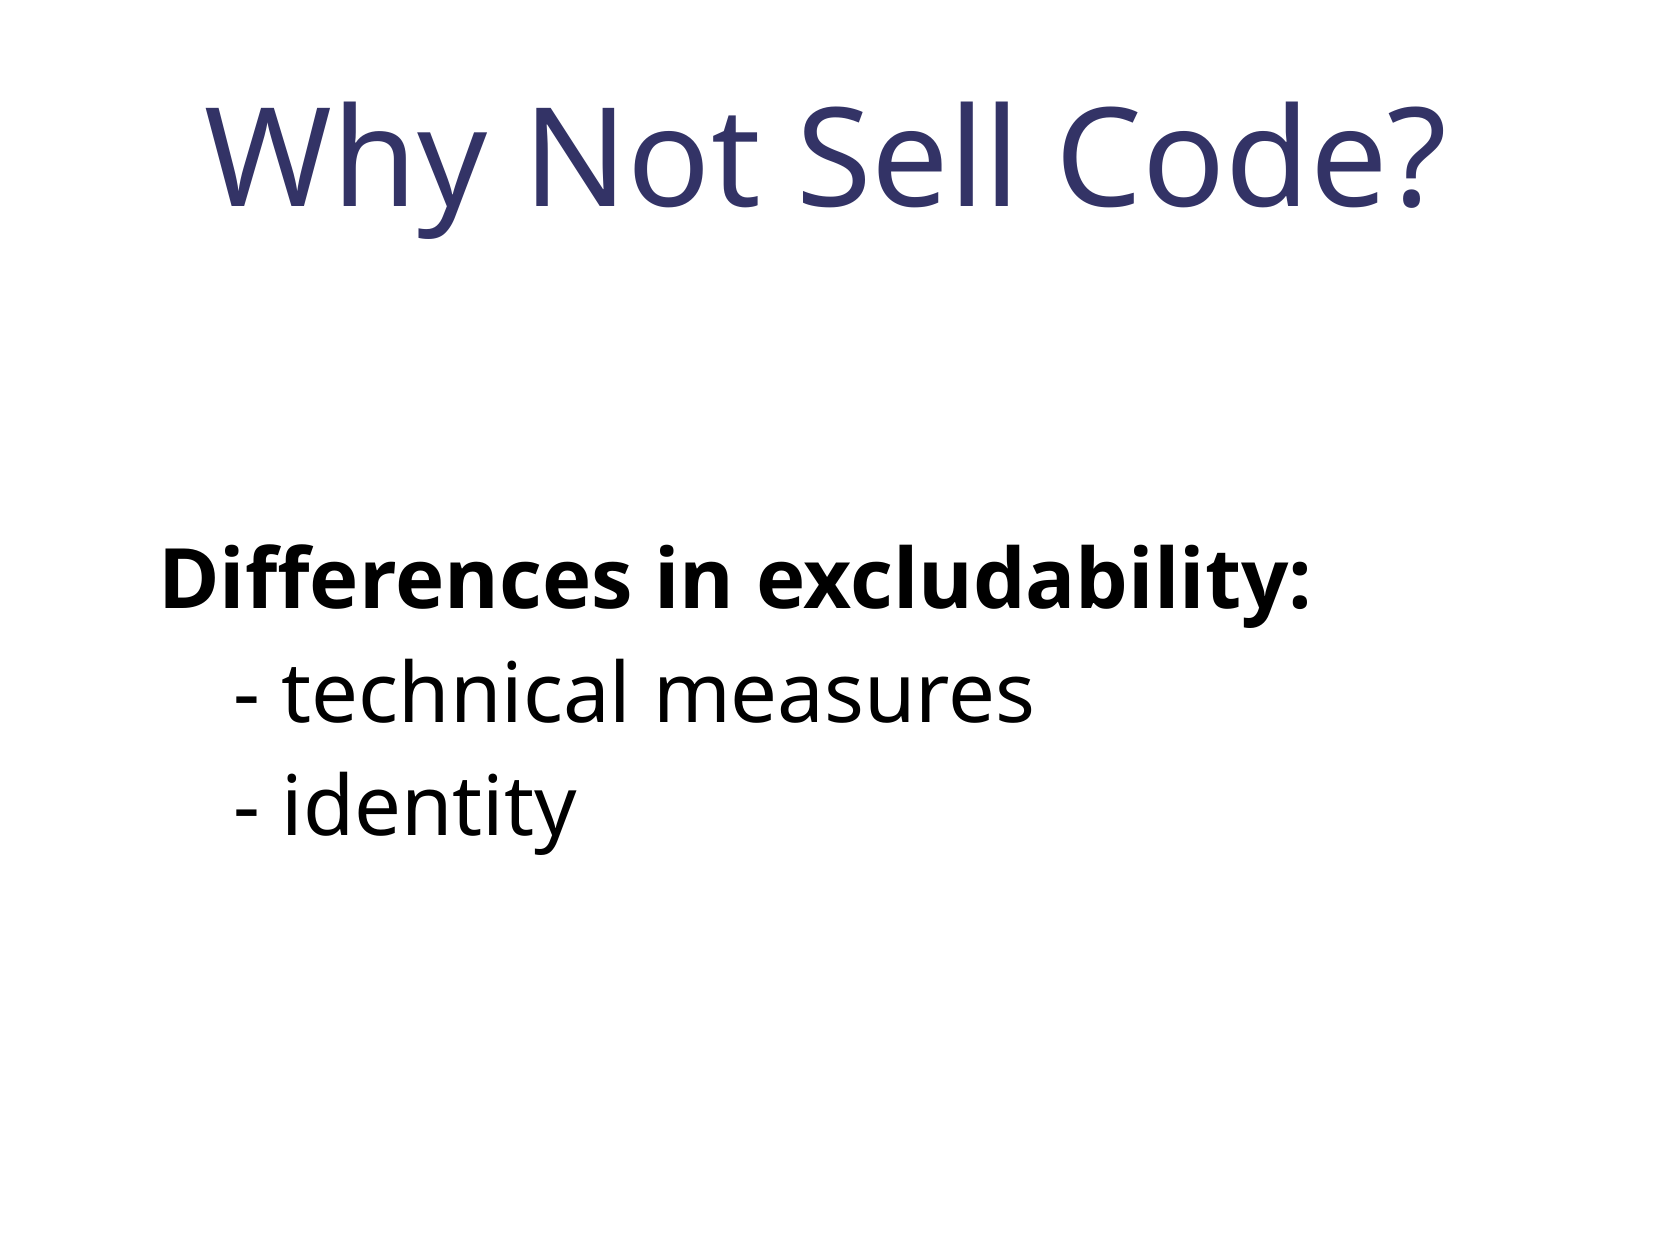

# Why Not Sell Code?
Differences in excludability:
	- technical measures
	- identity